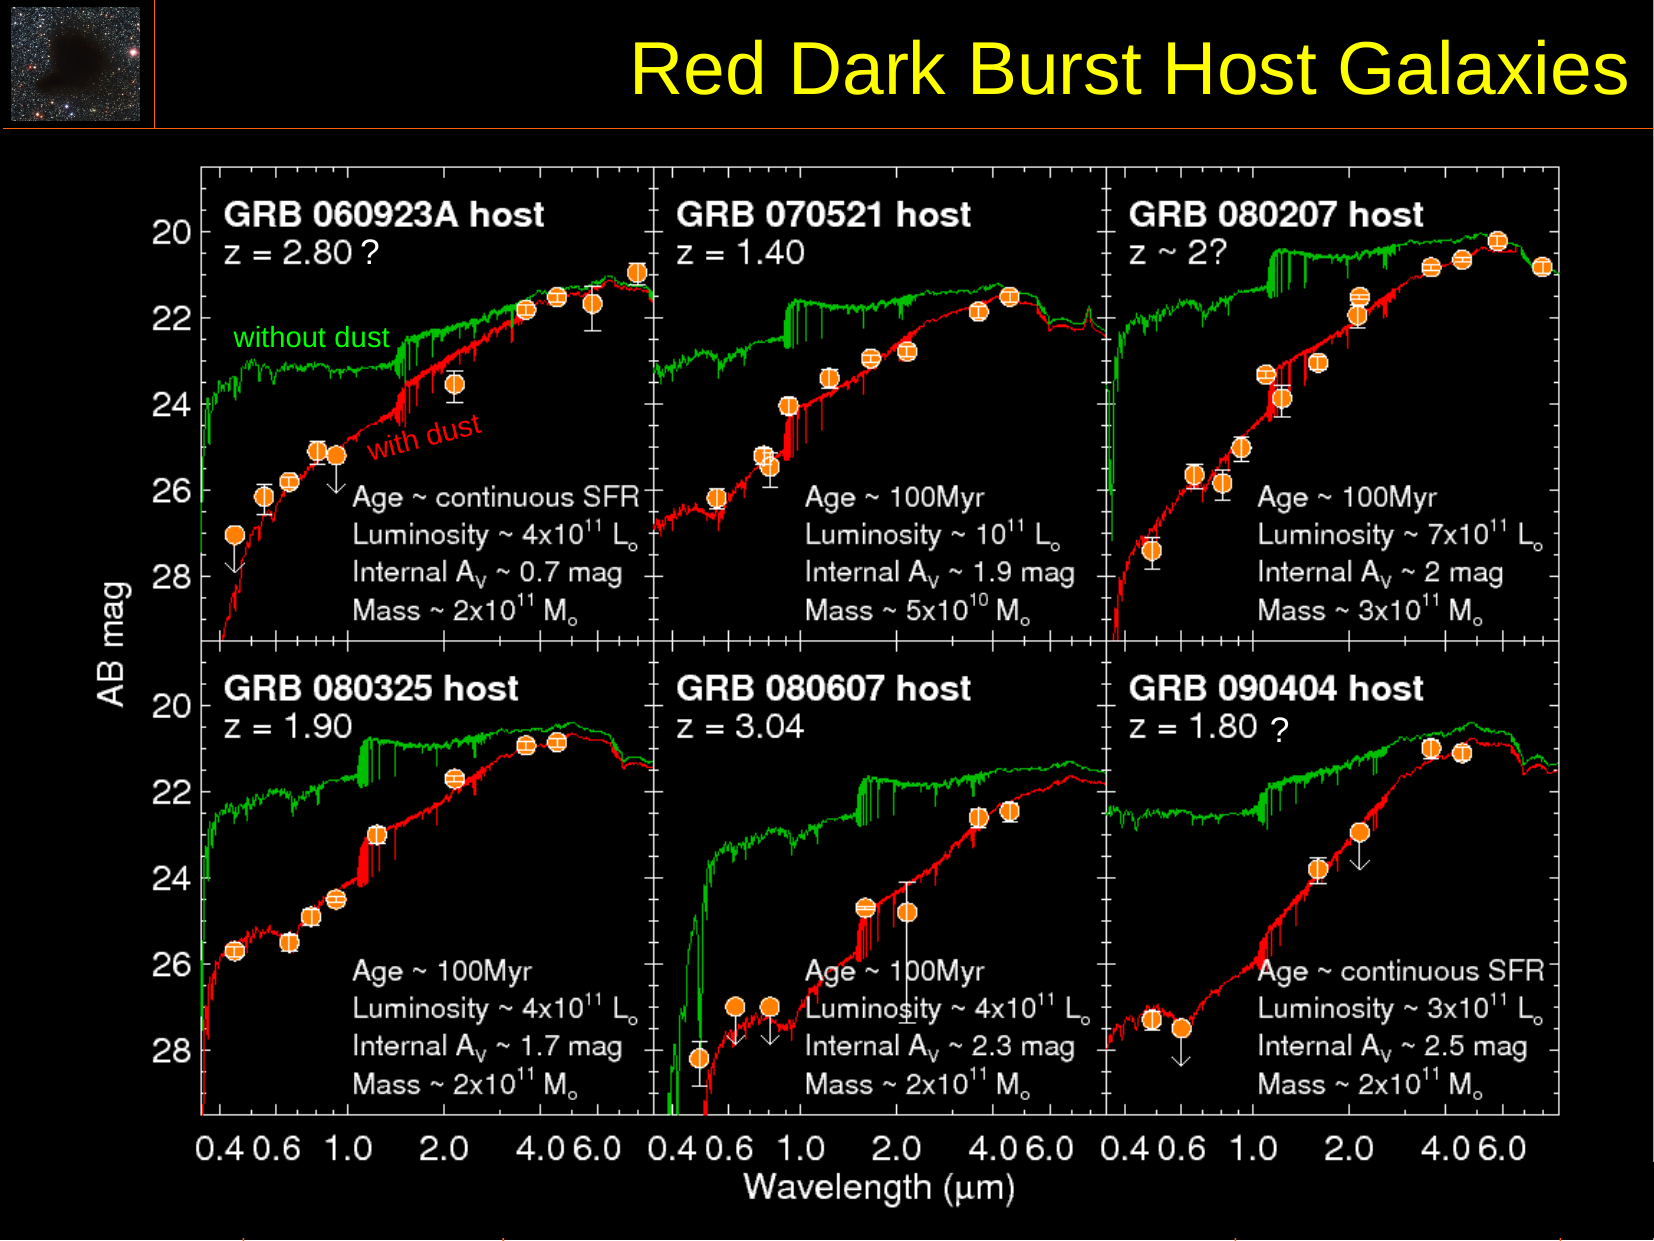

# Red Dark Burst Host Galaxies
?
without dust
with dust
?
2011-11-30